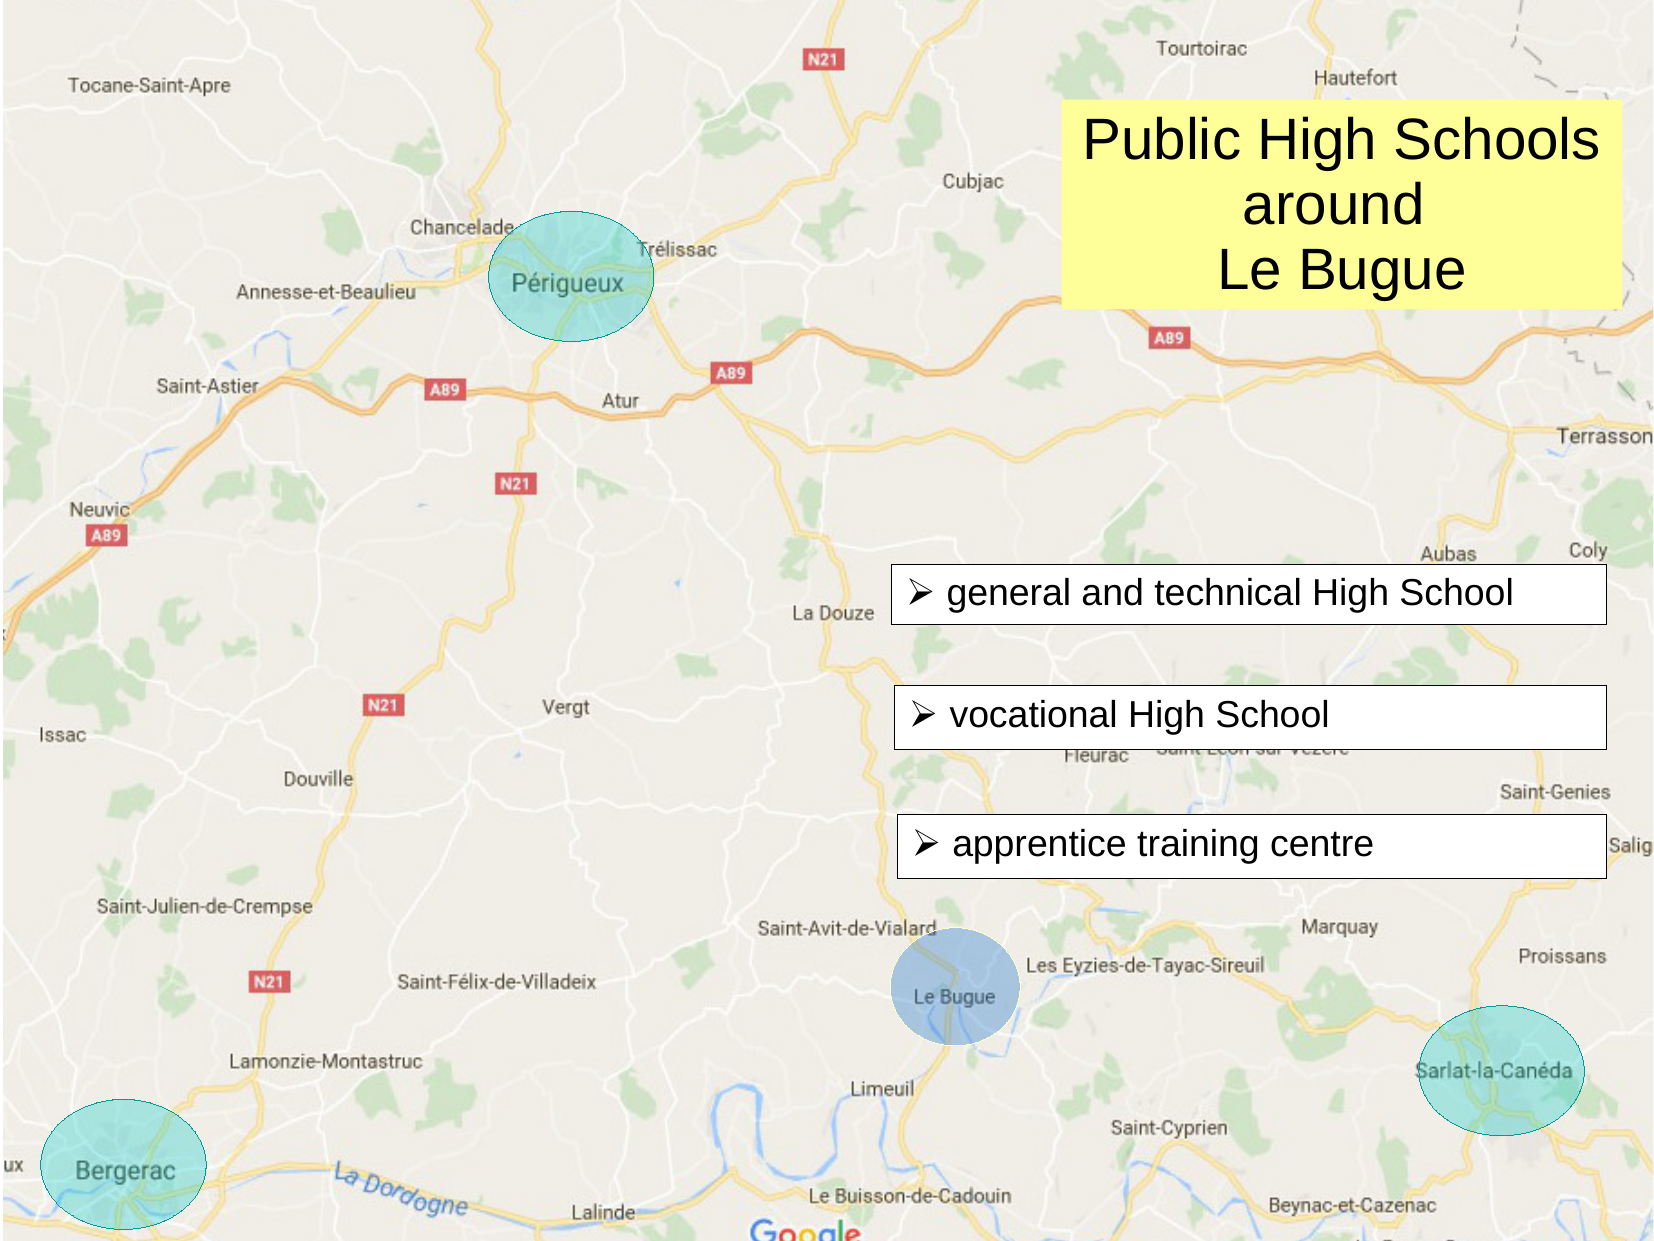

Public High Schools
around
Le Bugue
 general and technical High School
 vocational High School
 apprentice training centre